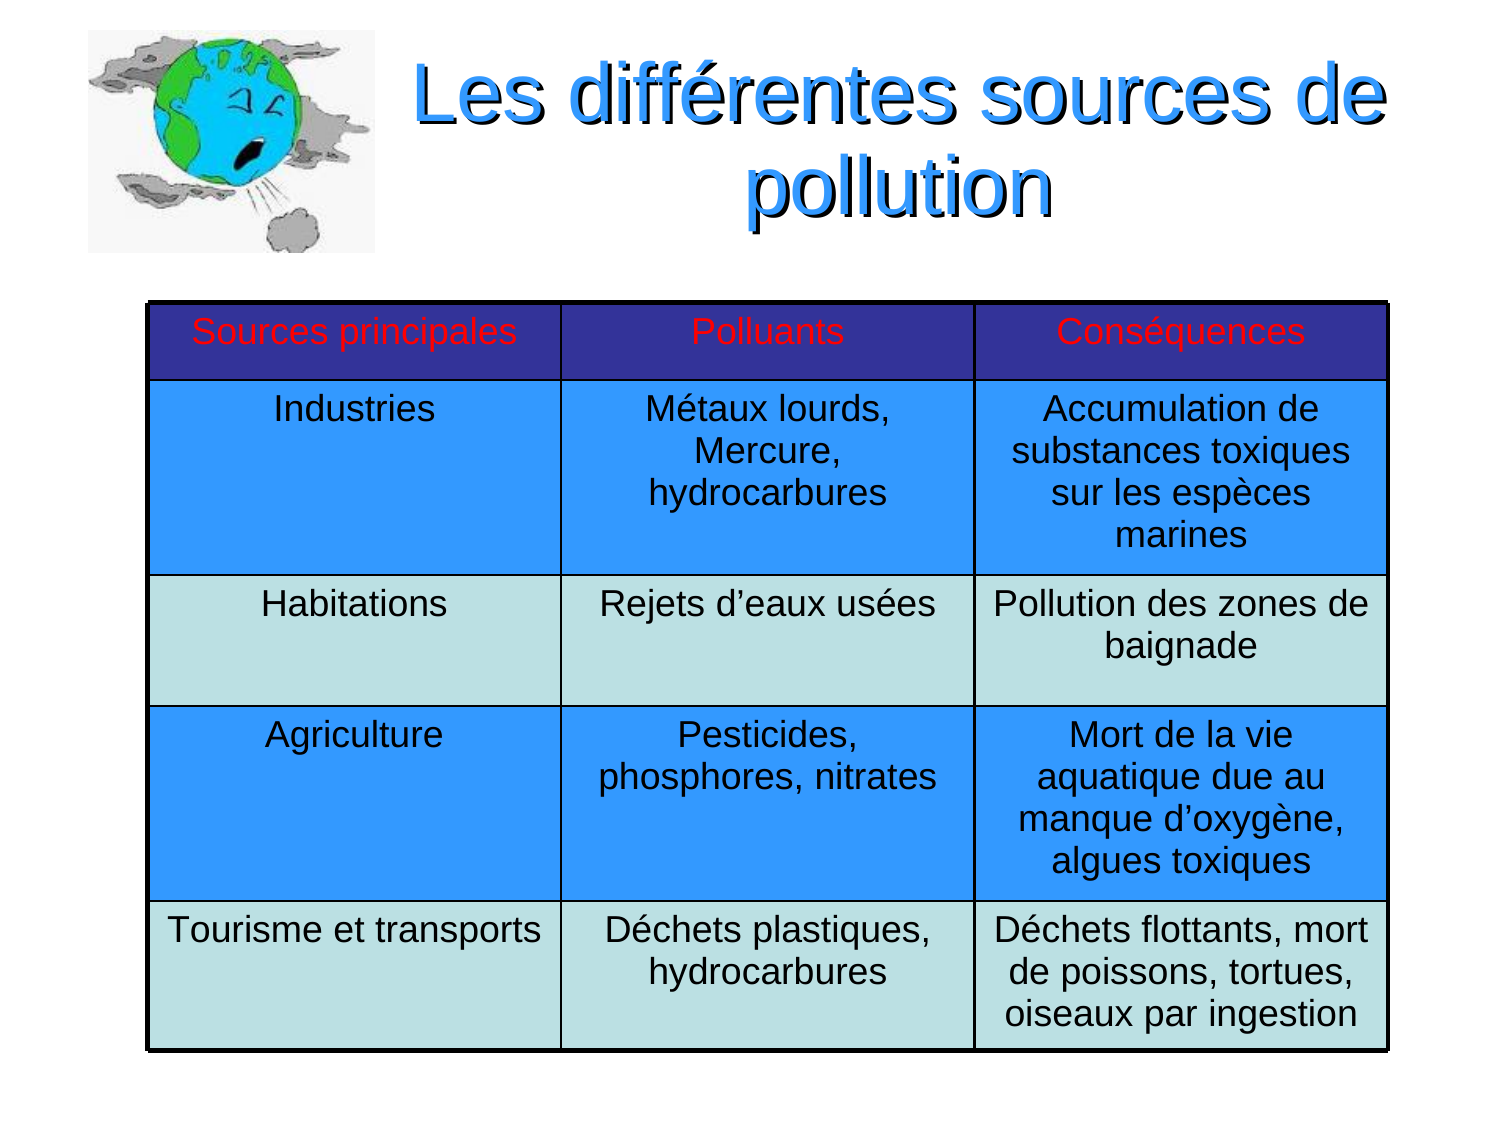

# Les différentes sources de pollution
Sources principales
Polluants
Conséquences
Industries
Métaux lourds, Mercure, hydrocarbures
Accumulation de substances toxiques sur les espèces marines
Habitations
Rejets d’eaux usées
Pollution des zones de baignade
Agriculture
Pesticides, phosphores, nitrates
Mort de la vie aquatique due au manque d’oxygène, algues toxiques
Tourisme et transports
Déchets plastiques, hydrocarbures
Déchets flottants, mort de poissons, tortues, oiseaux par ingestion